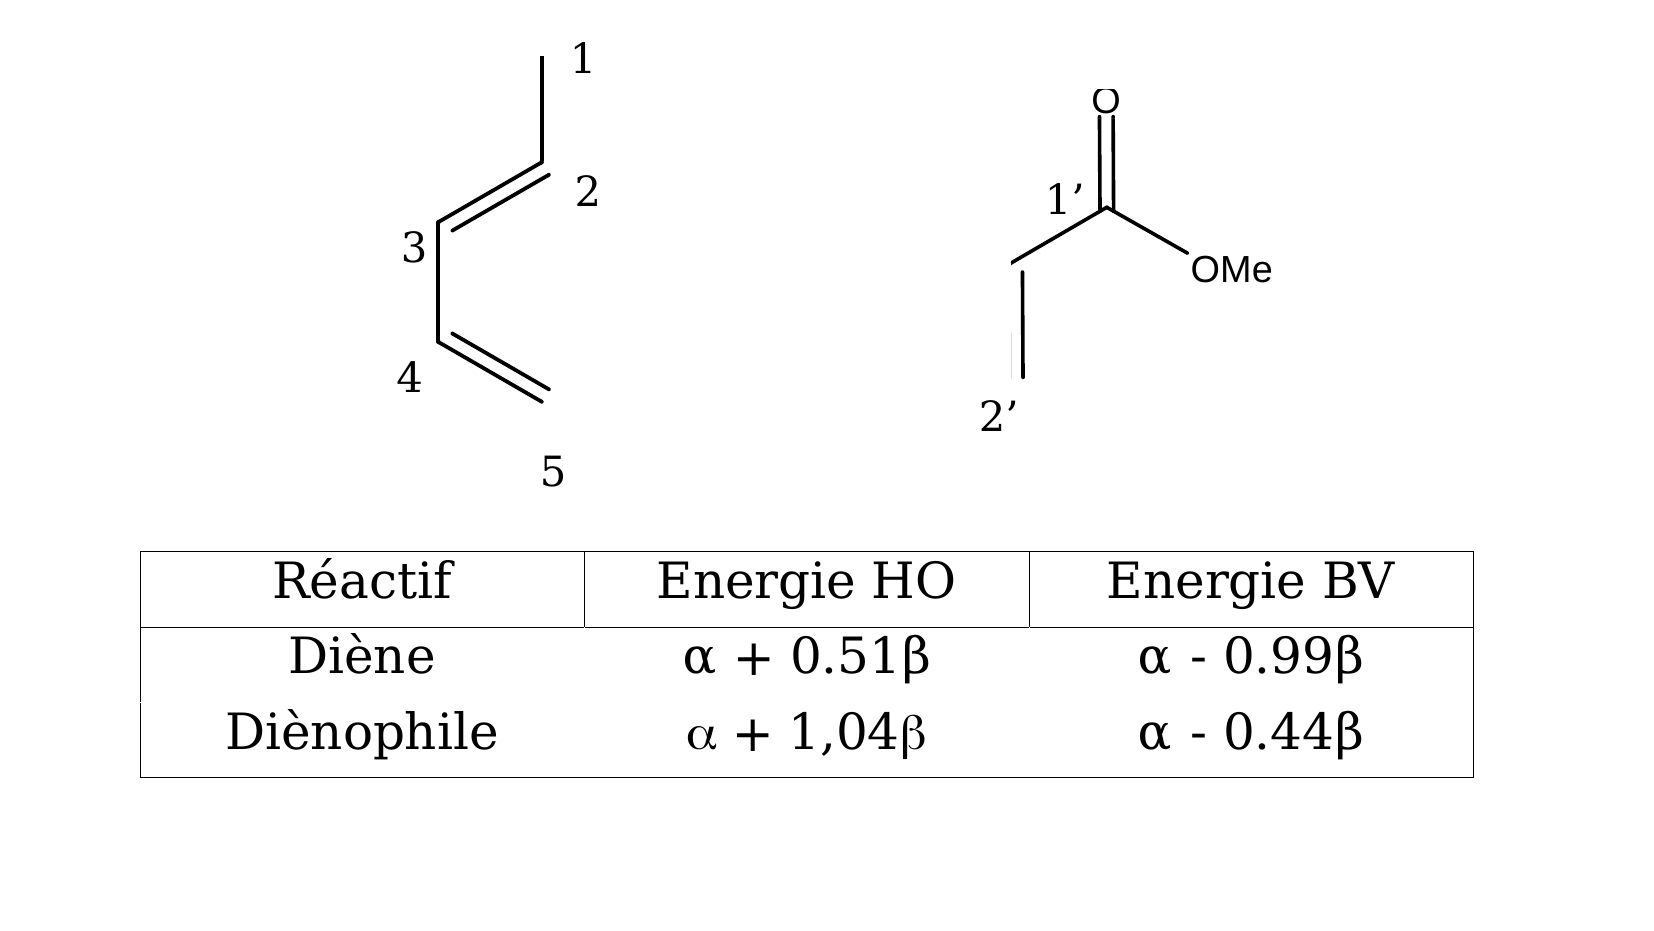

1
2
1’
3
4
2’
5
| Réactif | Energie HO | Energie BV |
| --- | --- | --- |
| Diène | α + 0.51β | α - 0.99β |
| Diènophile | a + 1,04b | α - 0.44β |